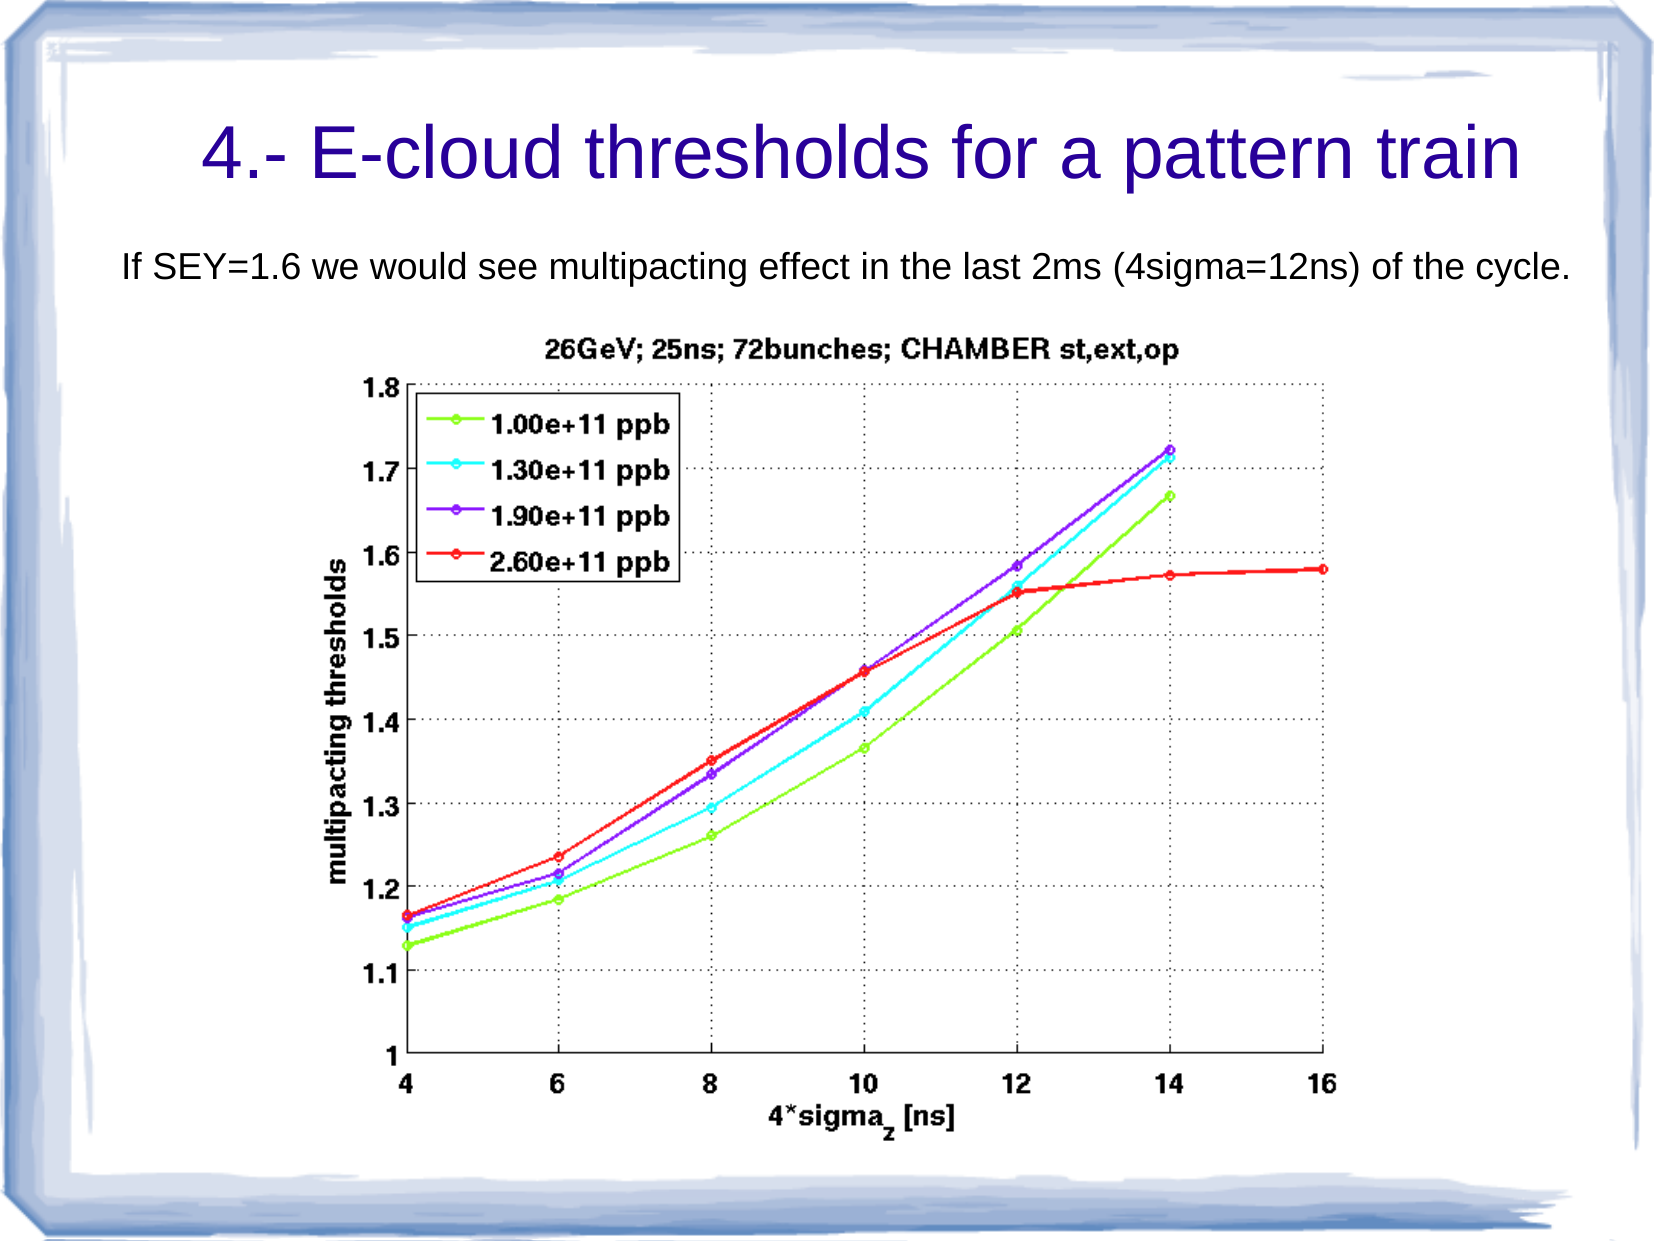

# 4.- E-cloud thresholds for a pattern train
If SEY=1.6 we would see multipacting effect in the last 2ms (4sigma=12ns) of the cycle.